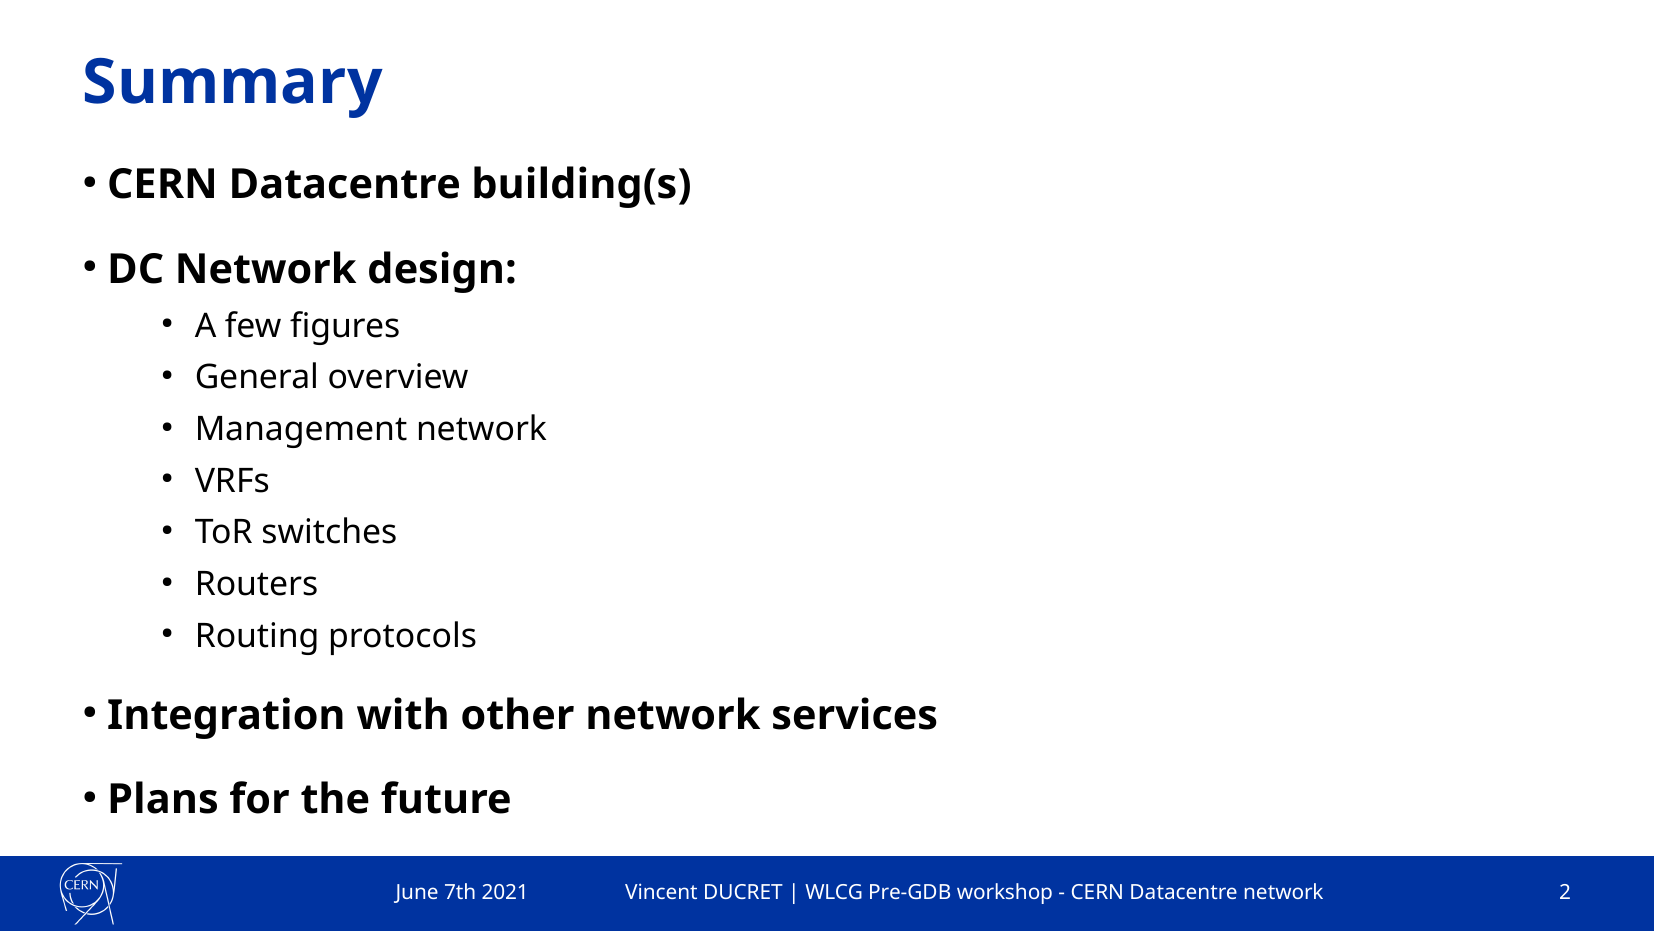

# Summary
 CERN Datacentre building(s)
 DC Network design:
A few figures
General overview
Management network
VRFs
ToR switches
Routers
Routing protocols
 Integration with other network services
 Plans for the future
June 7th 2021
Vincent DUCRET | WLCG Pre-GDB workshop - CERN Datacentre network
2